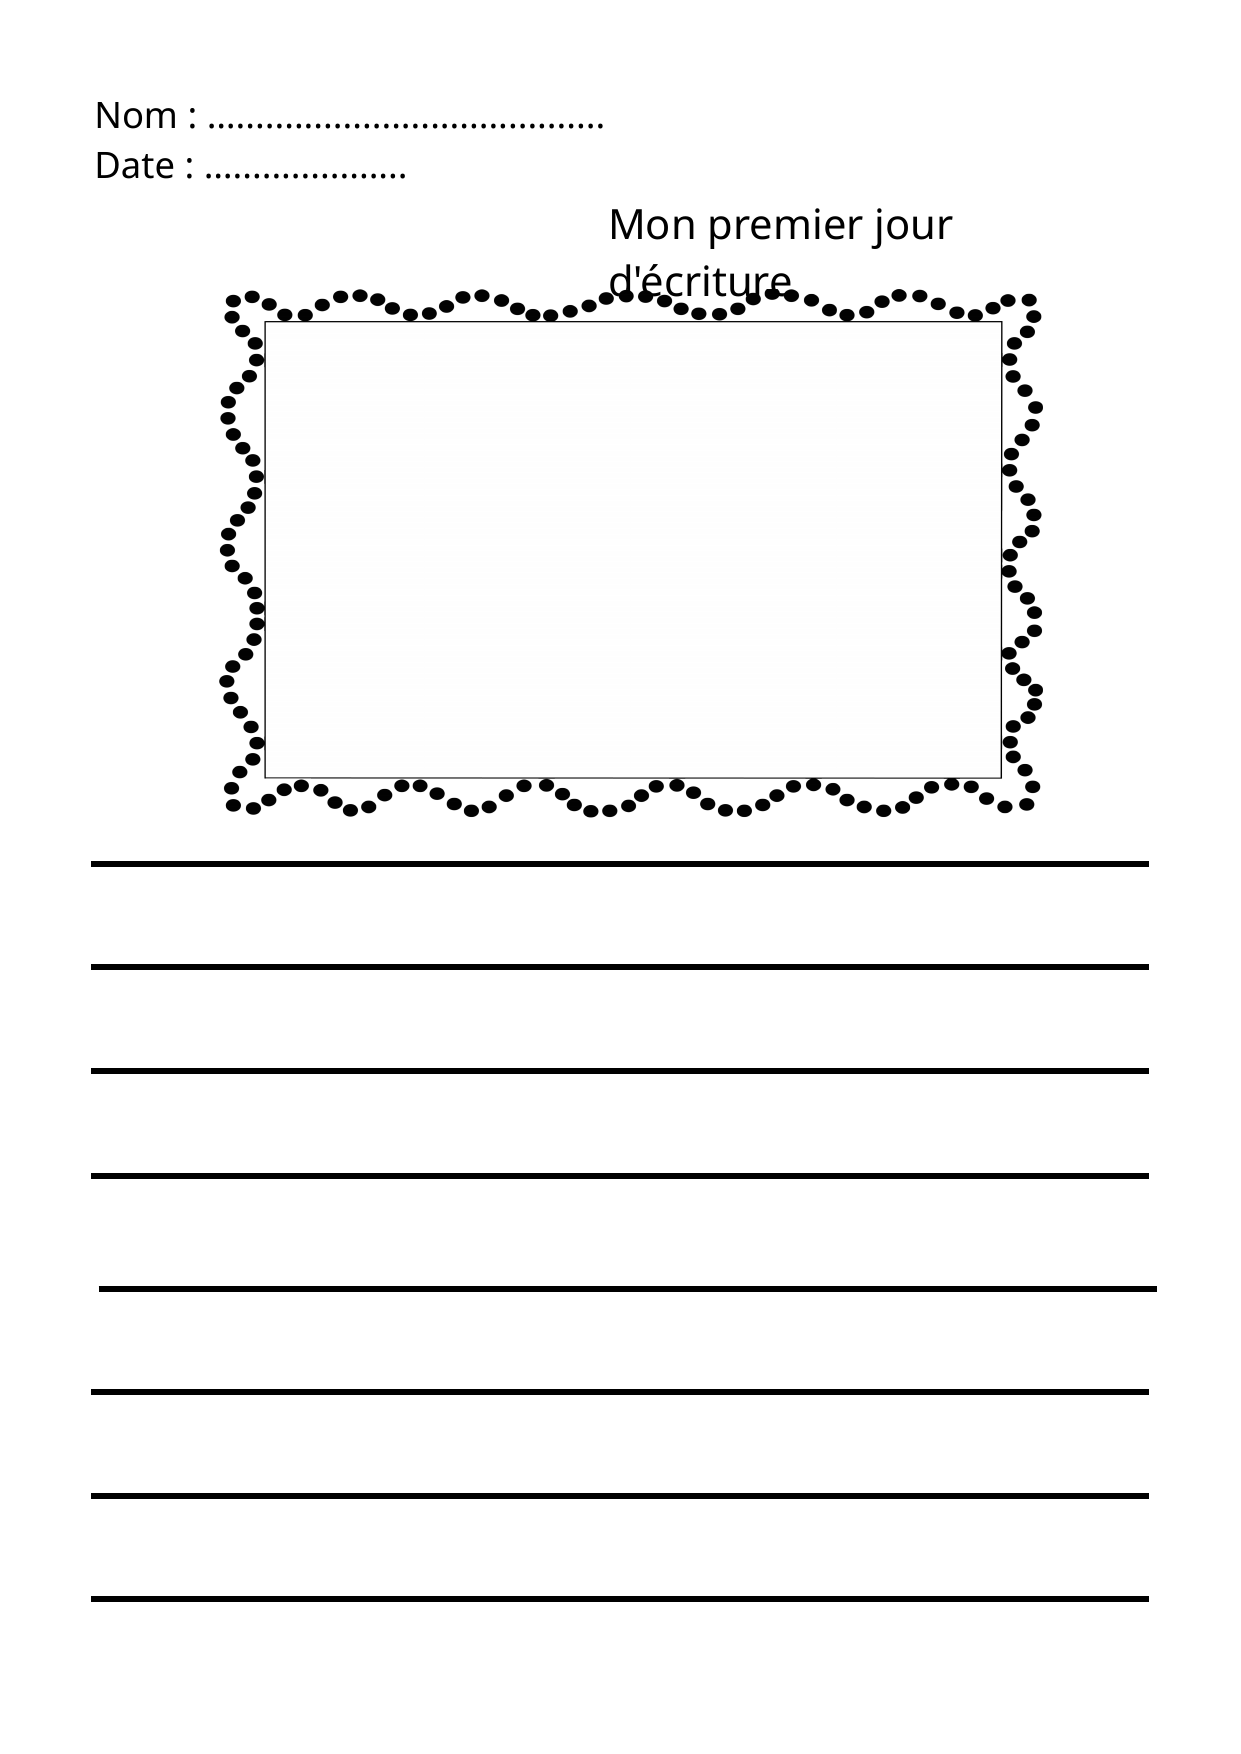

Nom : …......................................
Date : …..................
Mon premier jour d'écriture